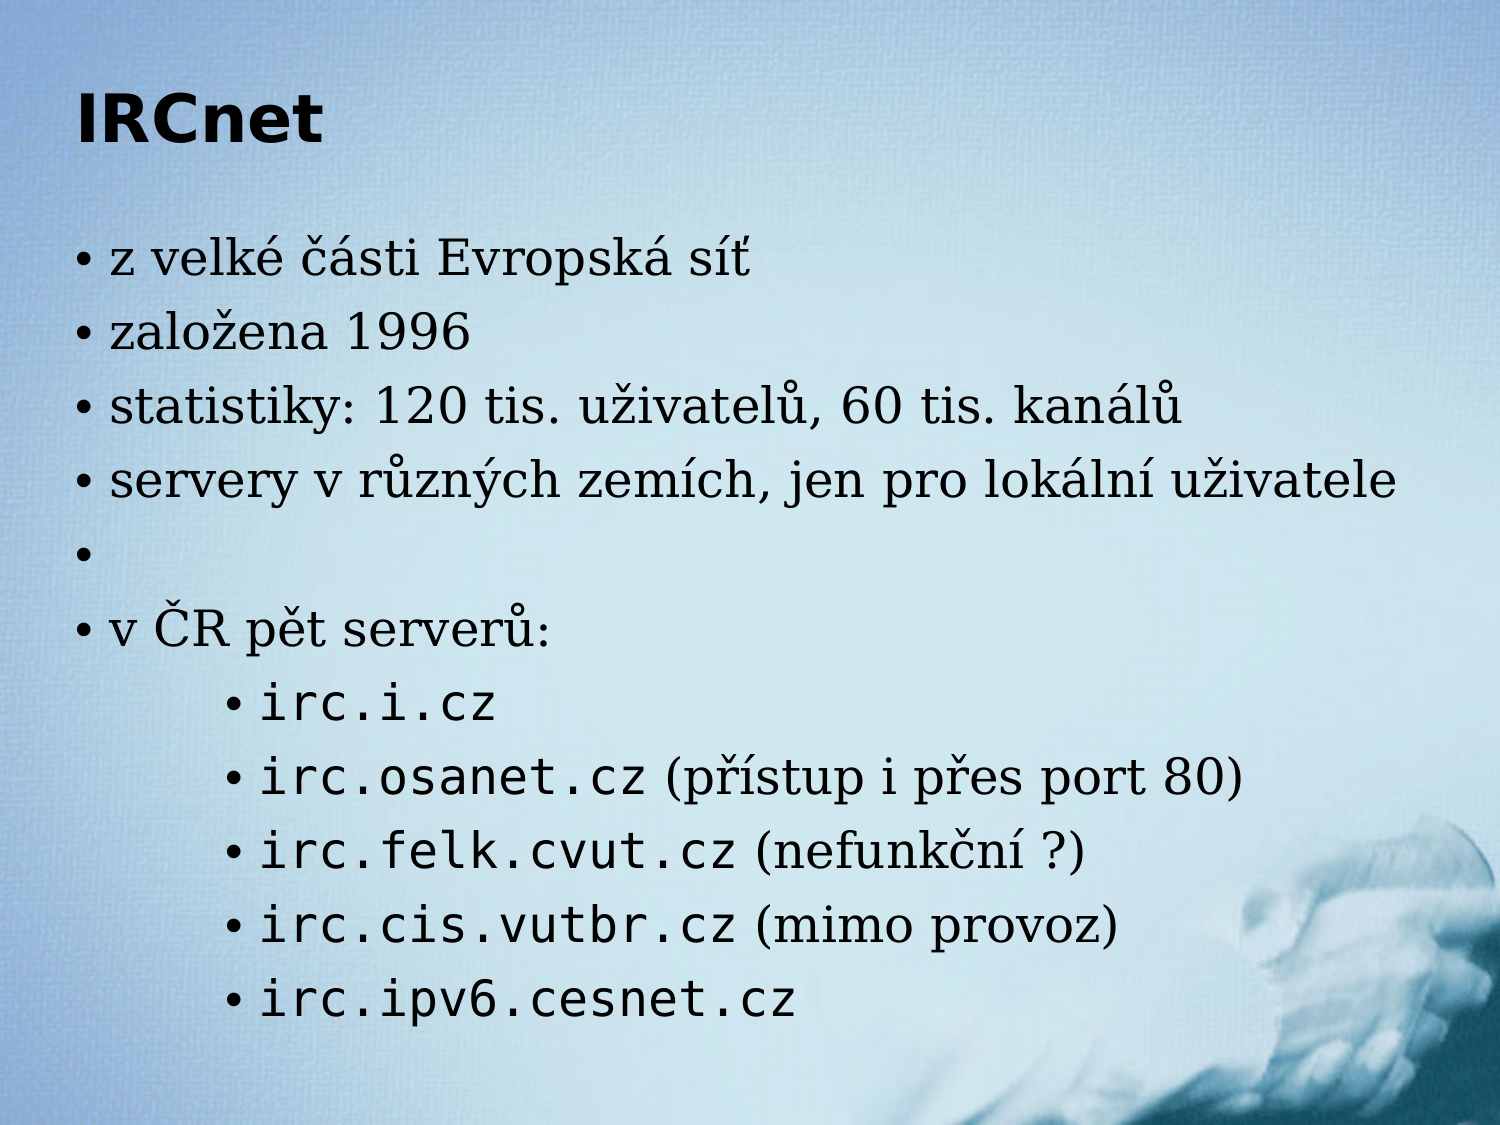

IRCnet
z velké části Evropská síť
založena 1996
statistiky: 120 tis. uživatelů, 60 tis. kanálů
servery v různých zemích, jen pro lokální uživatele
v ČR pět serverů:
 irc.i.cz
 irc.osanet.cz (přístup i přes port 80)
 irc.felk.cvut.cz (nefunkční ?)
 irc.cis.vutbr.cz (mimo provoz)
 irc.ipv6.cesnet.cz